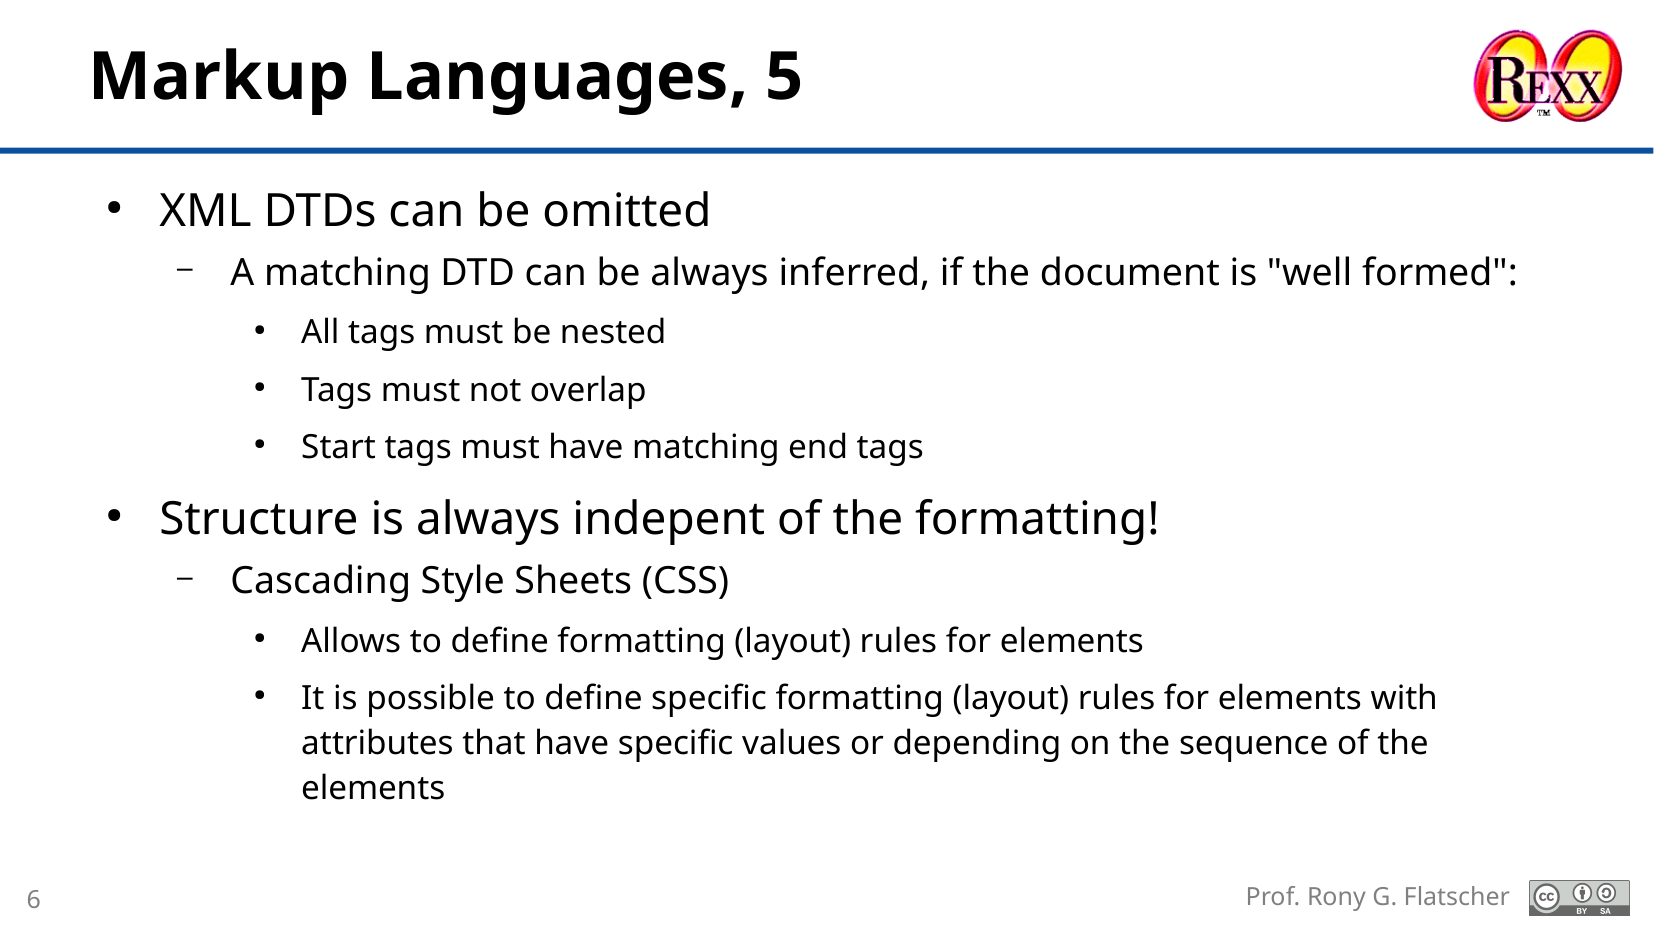

# Markup Languages, 5
XML DTDs can be omitted
A matching DTD can be always inferred, if the document is "well formed":
All tags must be nested
Tags must not overlap
Start tags must have matching end tags
Structure is always indepent of the formatting!
Cascading Style Sheets (CSS)
Allows to define formatting (layout) rules for elements
It is possible to define specific formatting (layout) rules for elements with attributes that have specific values or depending on the sequence of the elements